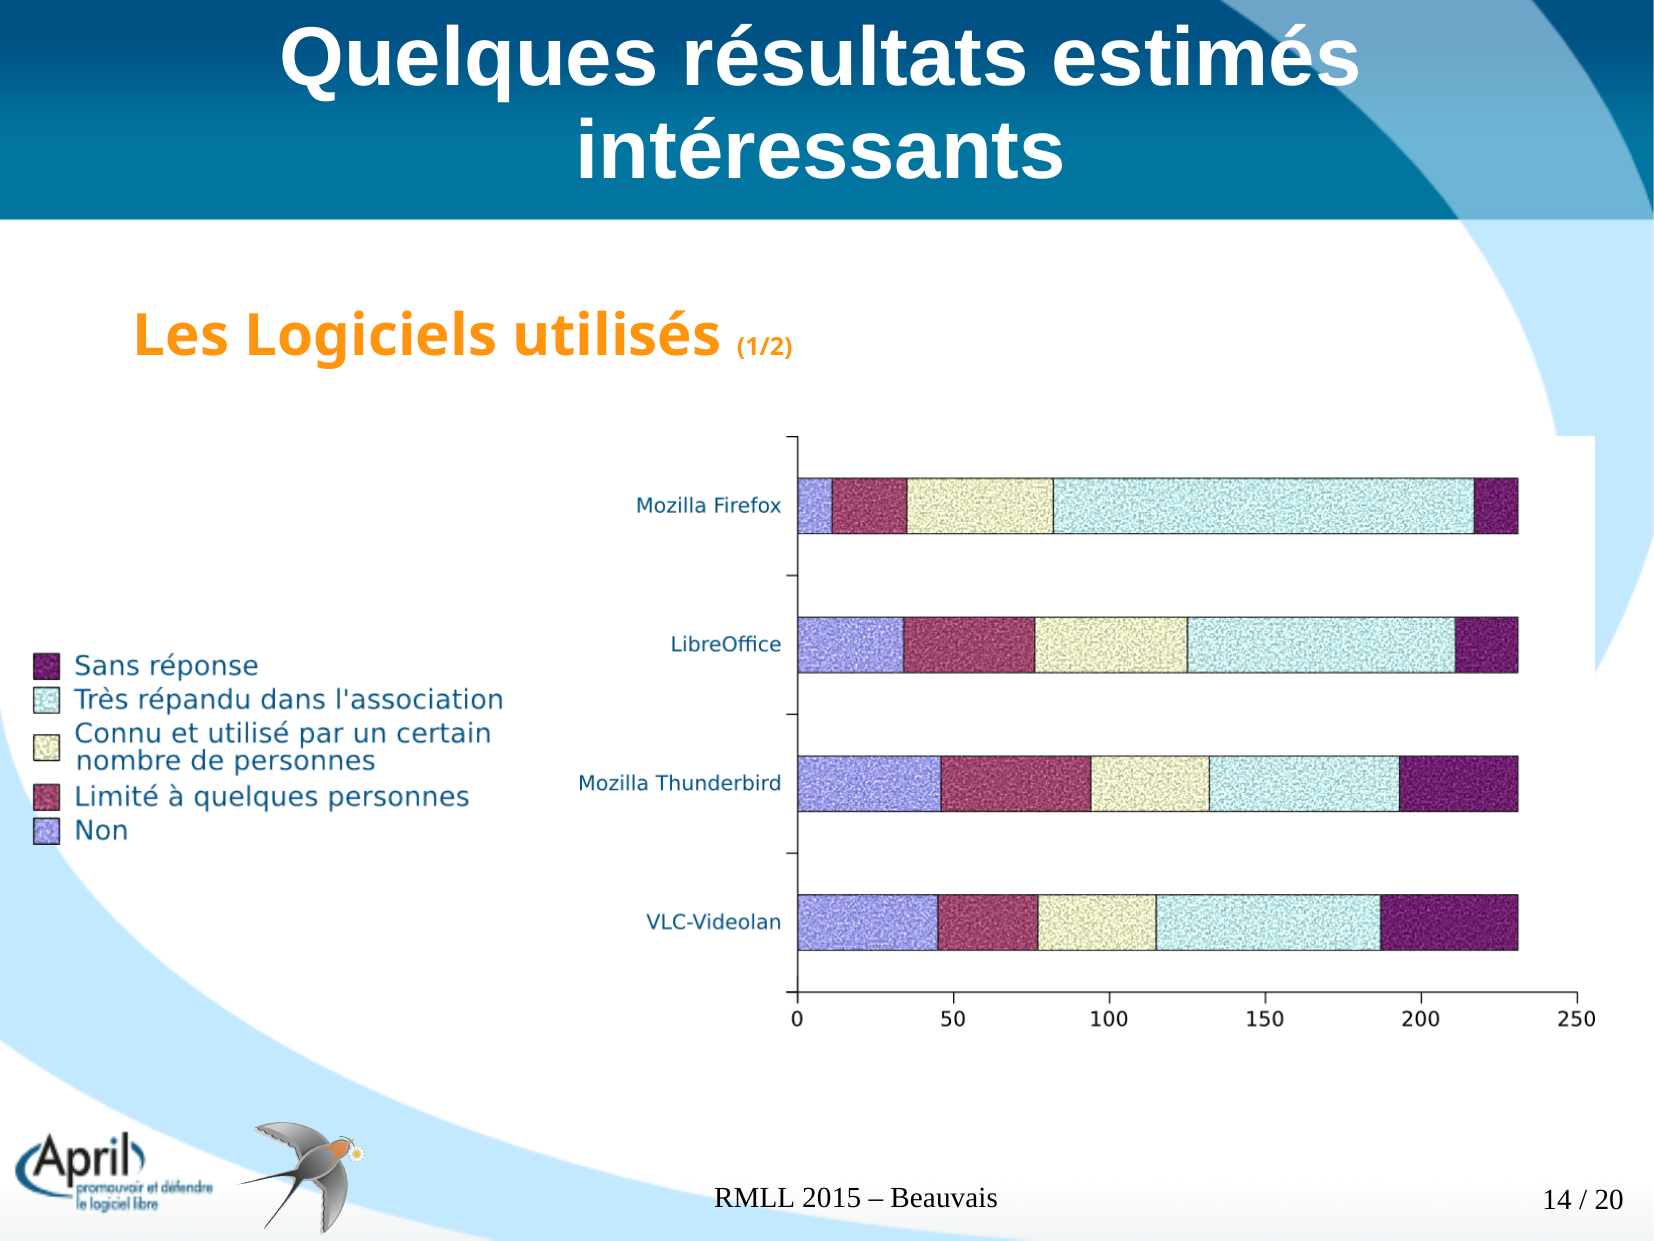

# Quelques résultats estimés intéressants
Les Logiciels utilisés (1/2)
14